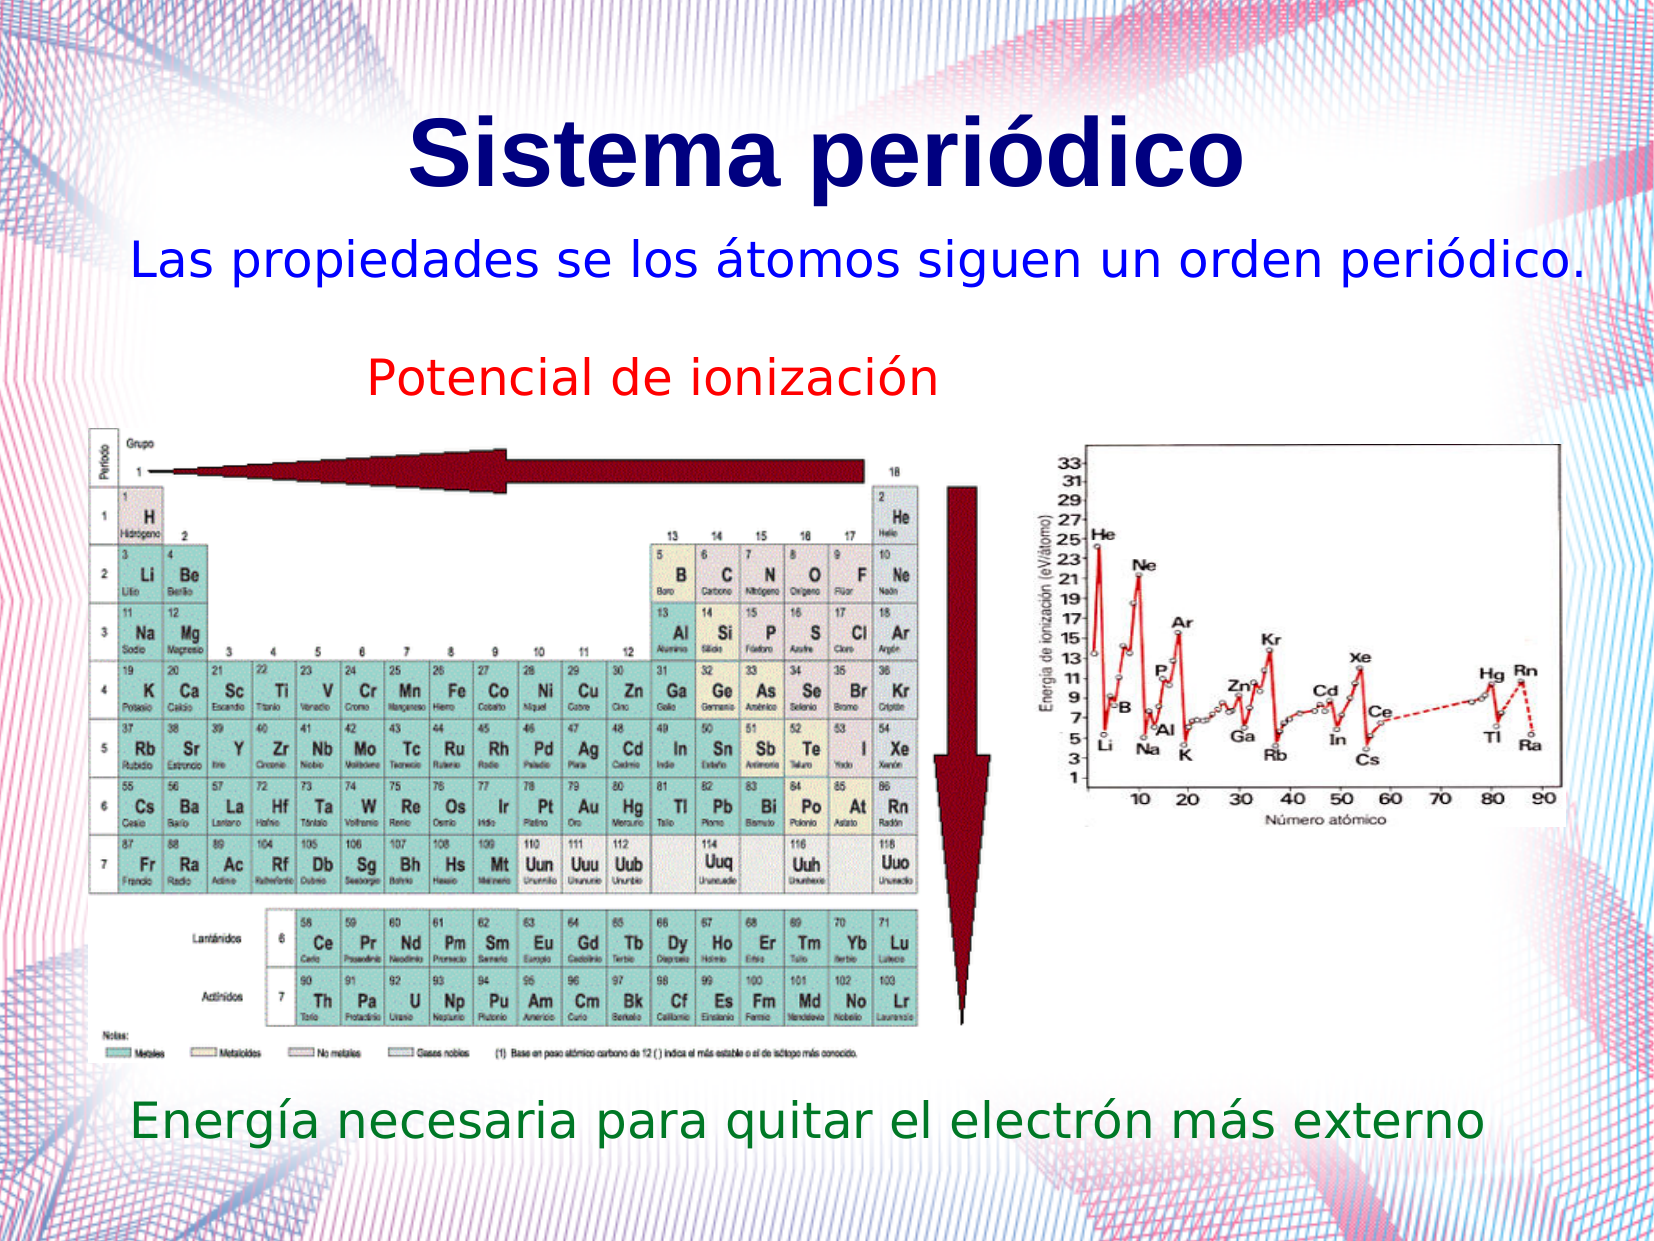

# Sistema periódico
Las propiedades se los átomos siguen un orden periódico.
Potencial de ionización
Energía necesaria para quitar el electrón más externo